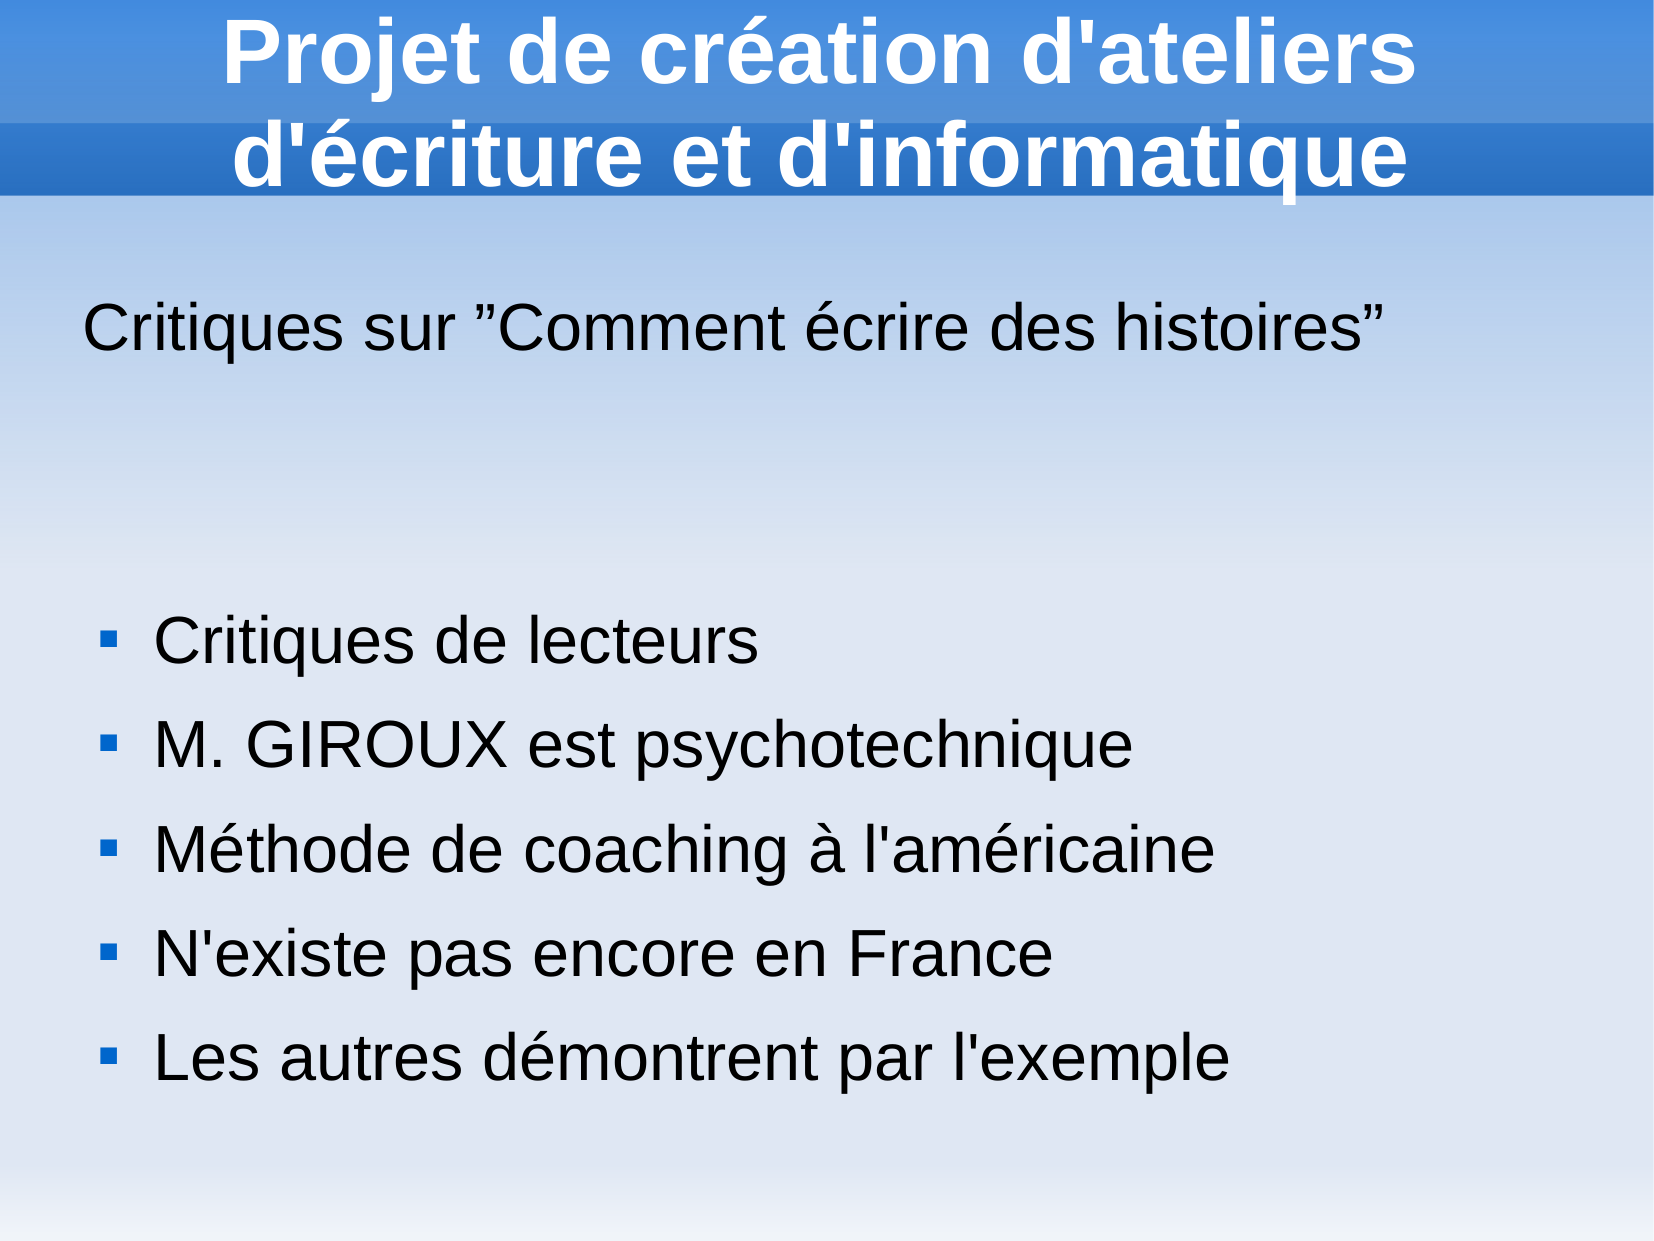

# Projet de création d'ateliers d'écriture et d'informatique
Critiques sur ”Comment écrire des histoires”
Critiques de lecteurs
M. GIROUX est psychotechnique
Méthode de coaching à l'américaine
N'existe pas encore en France
Les autres démontrent par l'exemple